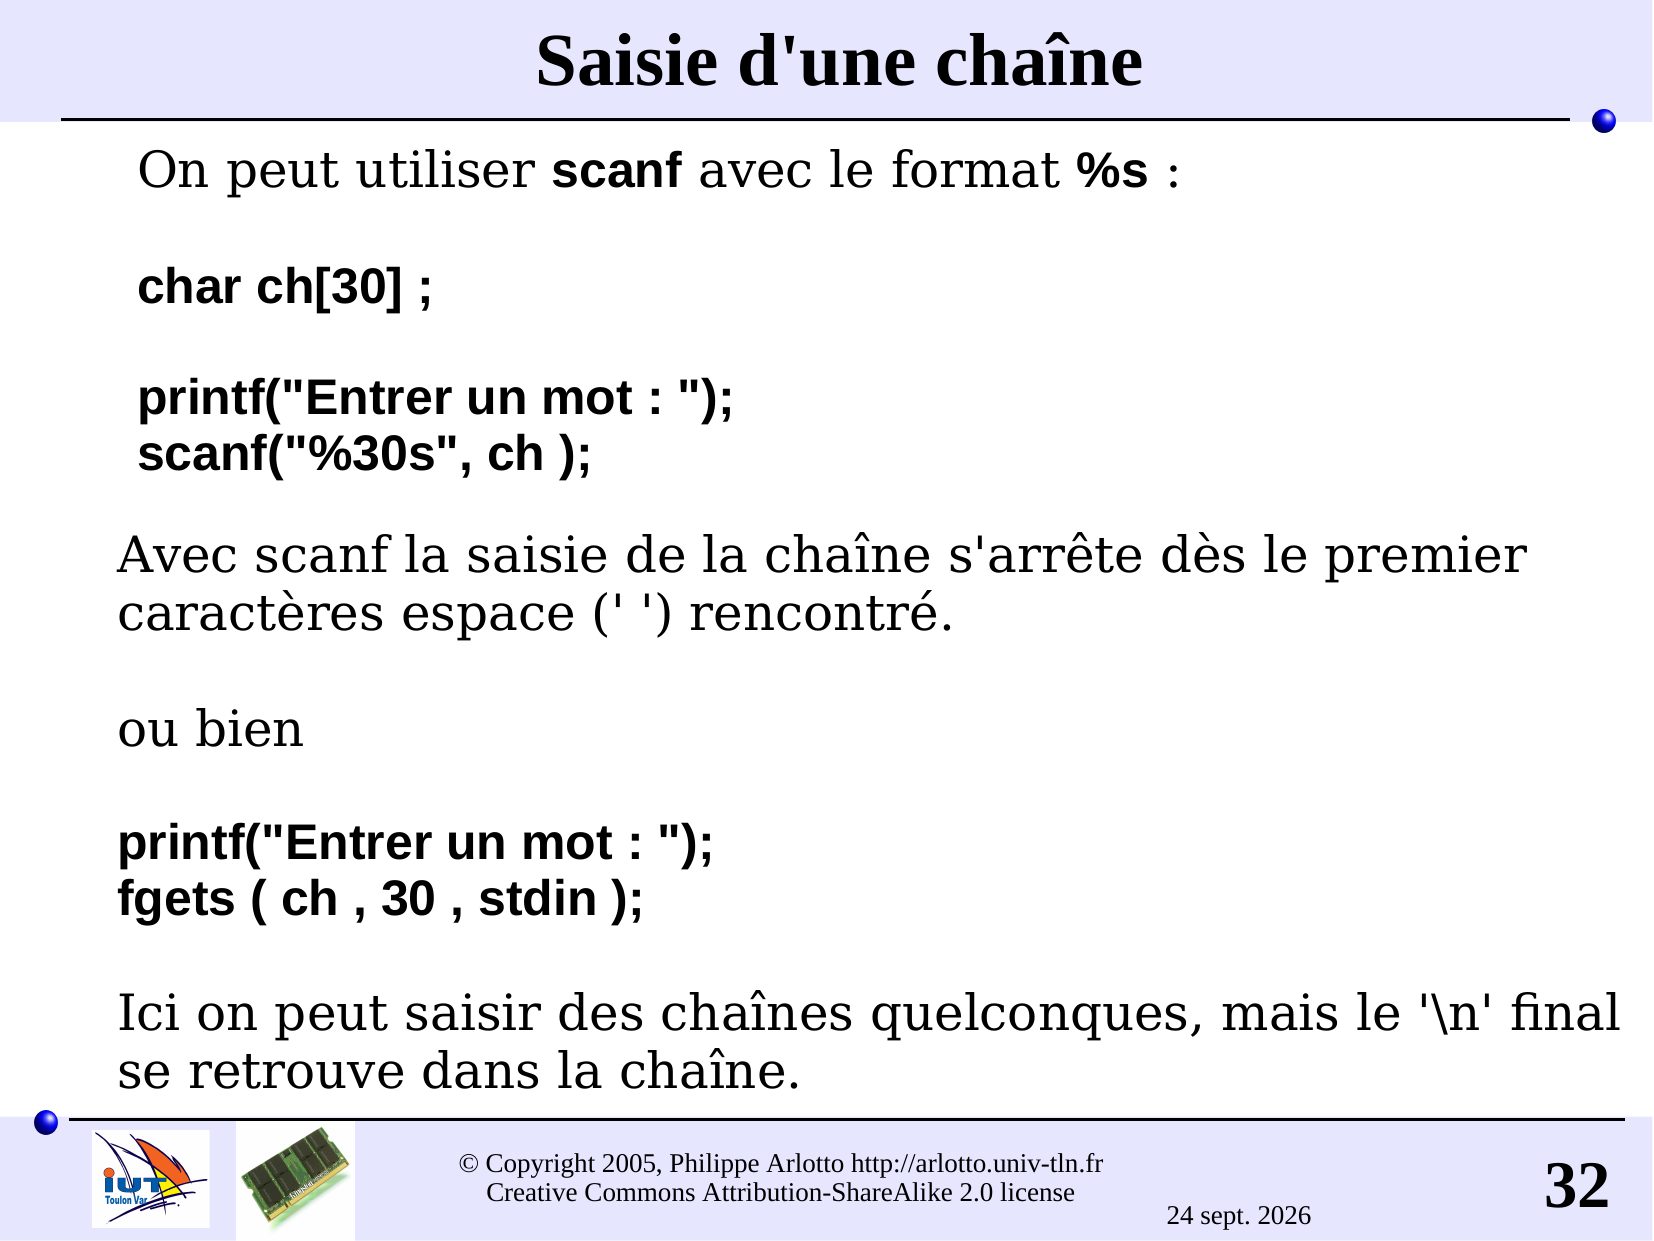

# Saisie d'une chaîne
On peut utiliser scanf avec le format %s :
char ch[30] ;
printf("Entrer un mot : ");
scanf("%30s", ch );
Avec scanf la saisie de la chaîne s'arrête dès le premier
caractères espace (' ') rencontré.
ou bien
printf("Entrer un mot : ");
fgets ( ch , 30 , stdin );
Ici on peut saisir des chaînes quelconques, mais le '\n' final
se retrouve dans la chaîne.